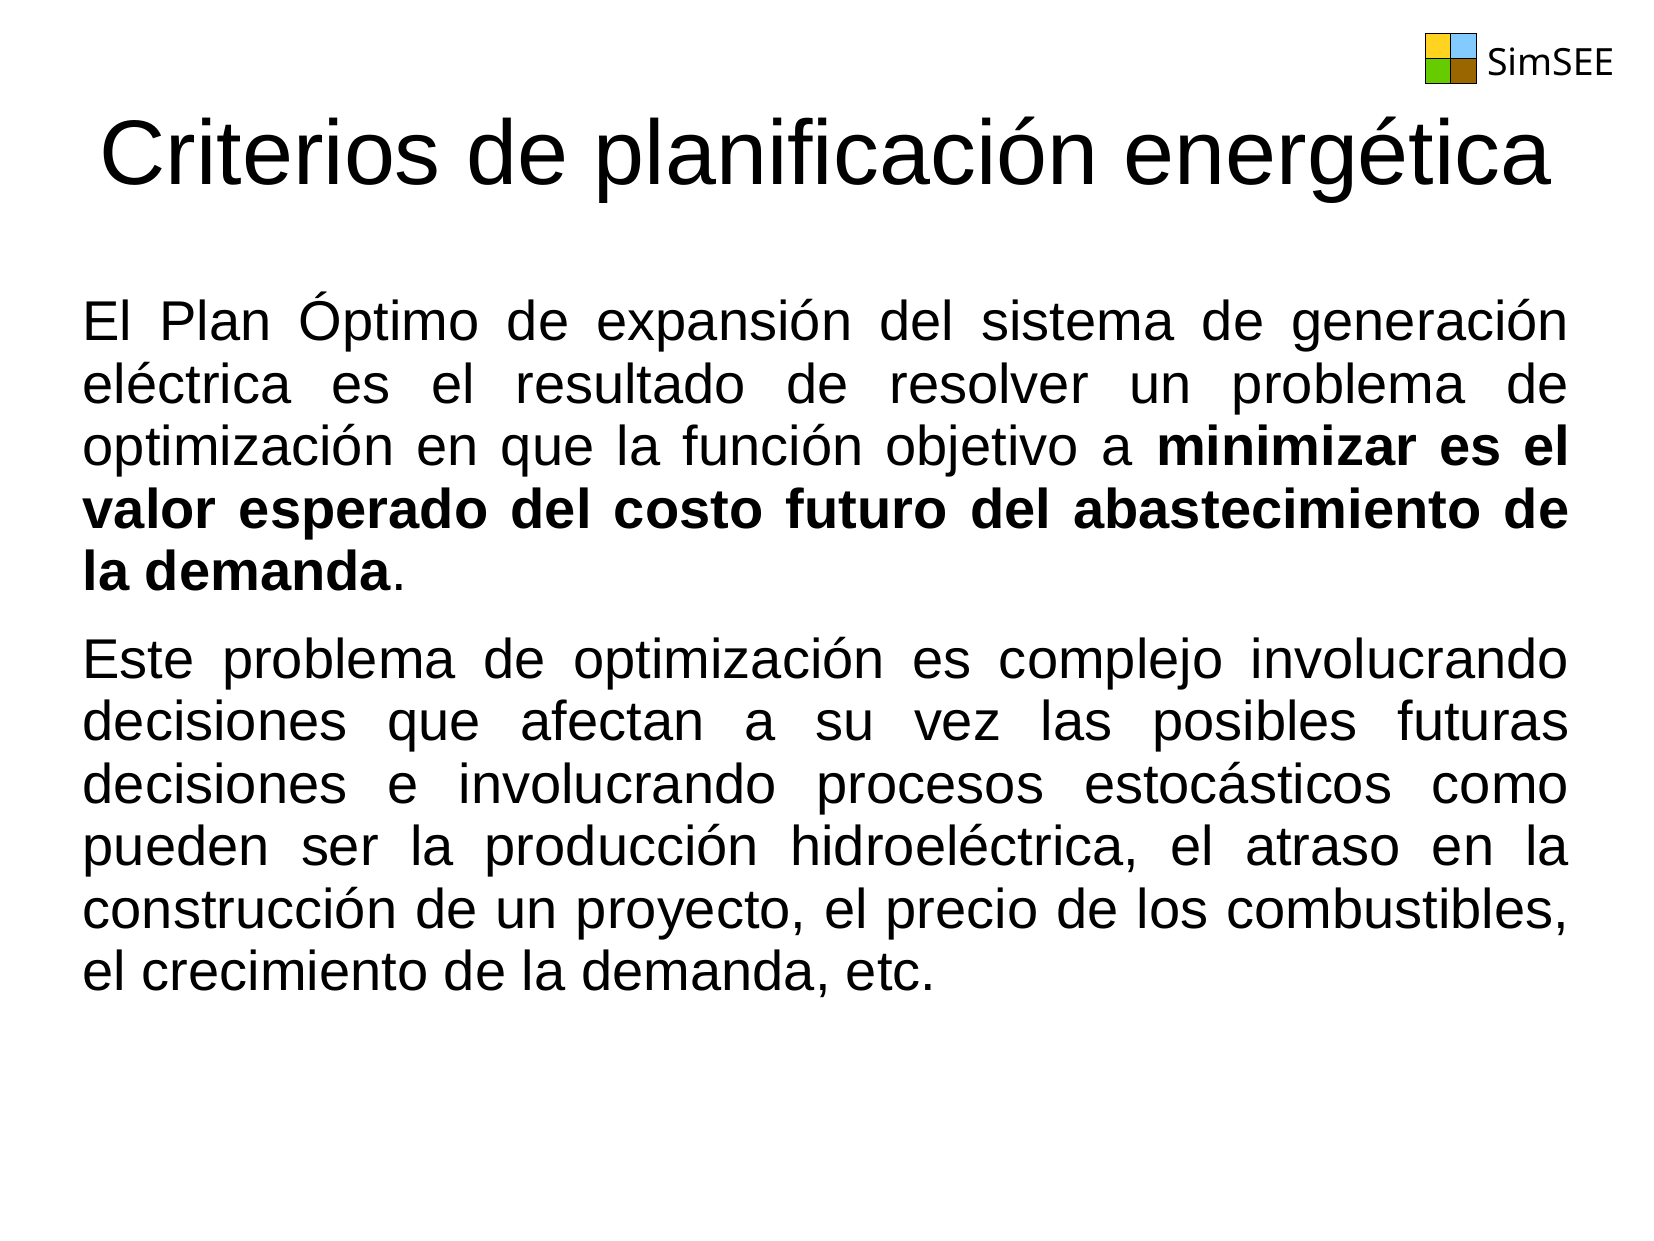

# Criterios de planificación energética
El Plan Óptimo de expansión del sistema de generación eléctrica es el resultado de resolver un problema de optimización en que la función objetivo a minimizar es el valor esperado del costo futuro del abastecimiento de la demanda.
Este problema de optimización es complejo involucrando decisiones que afectan a su vez las posibles futuras decisiones e involucrando procesos estocásticos como pueden ser la producción hidroeléctrica, el atraso en la construcción de un proyecto, el precio de los combustibles, el crecimiento de la demanda, etc.